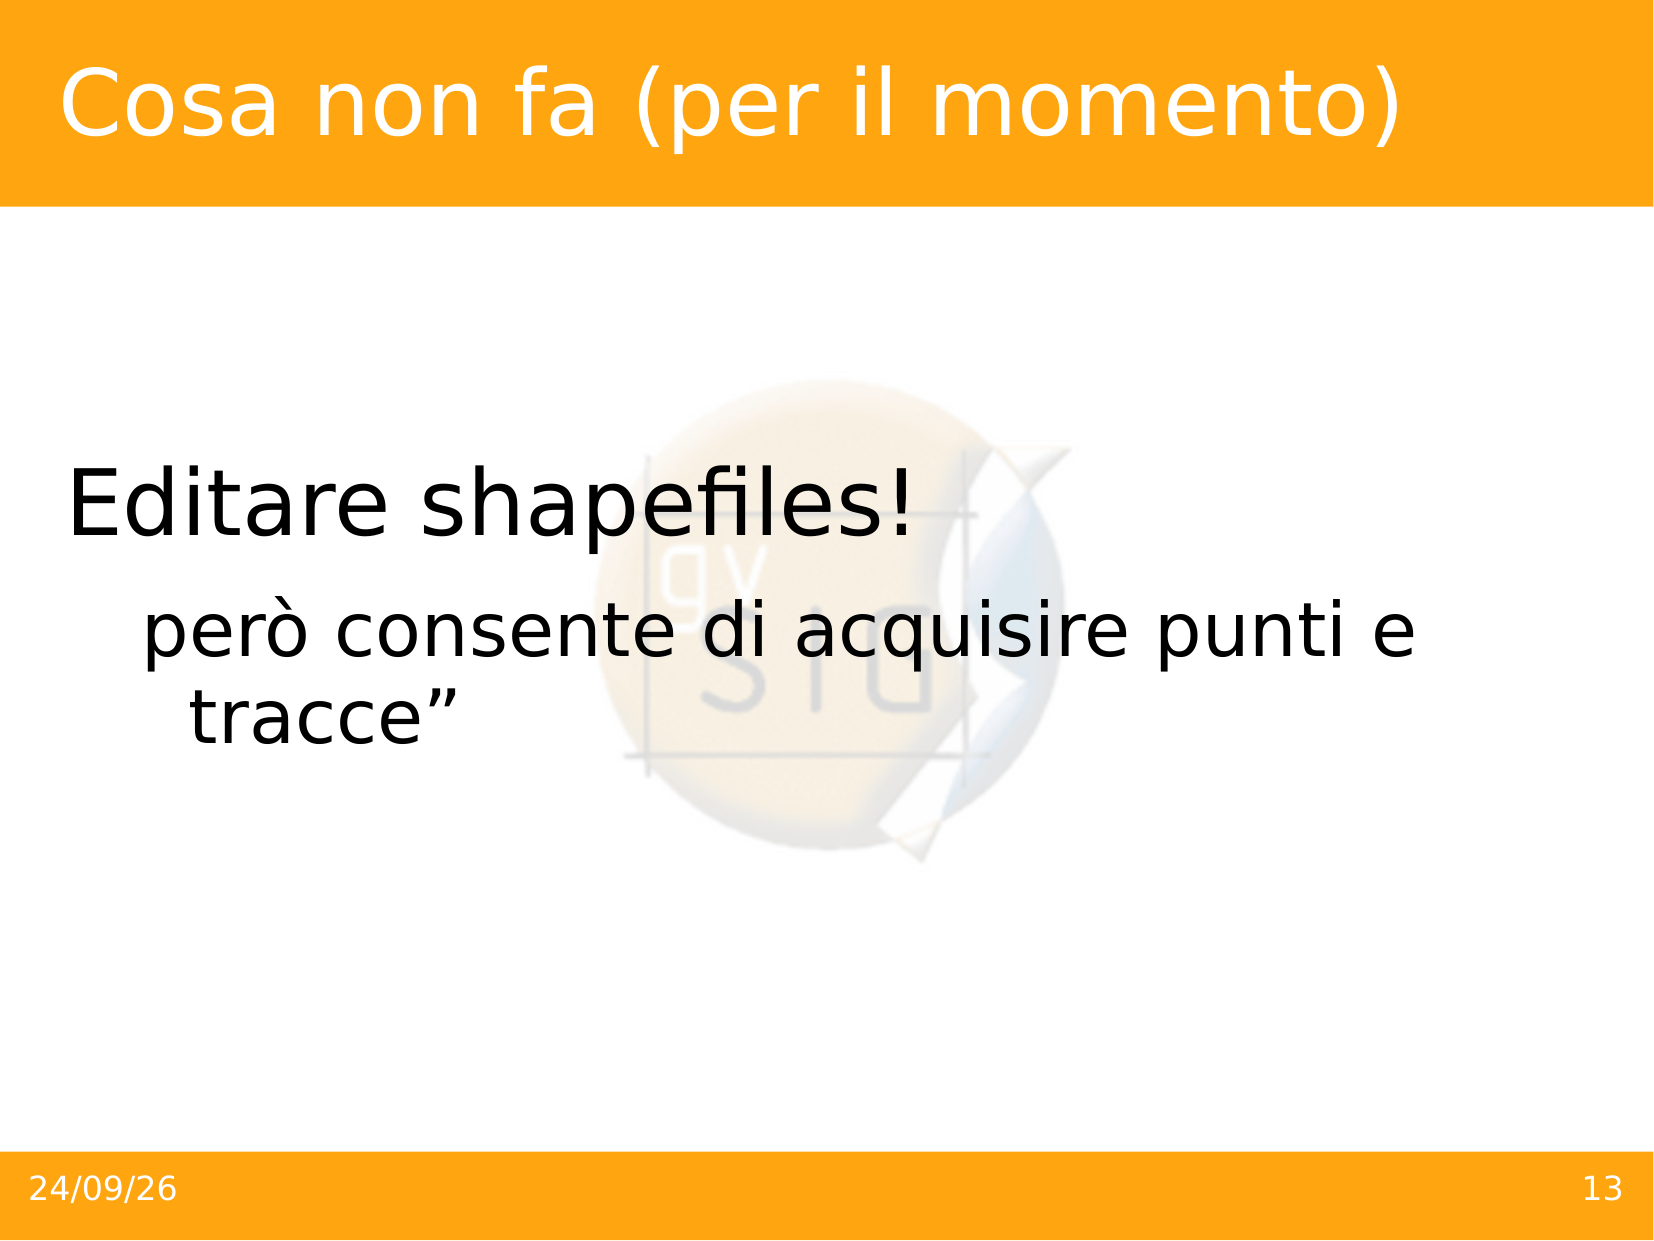

# Cosa non fa (per il momento)
Editare shapefiles!
però consente di acquisire punti e tracce”
13